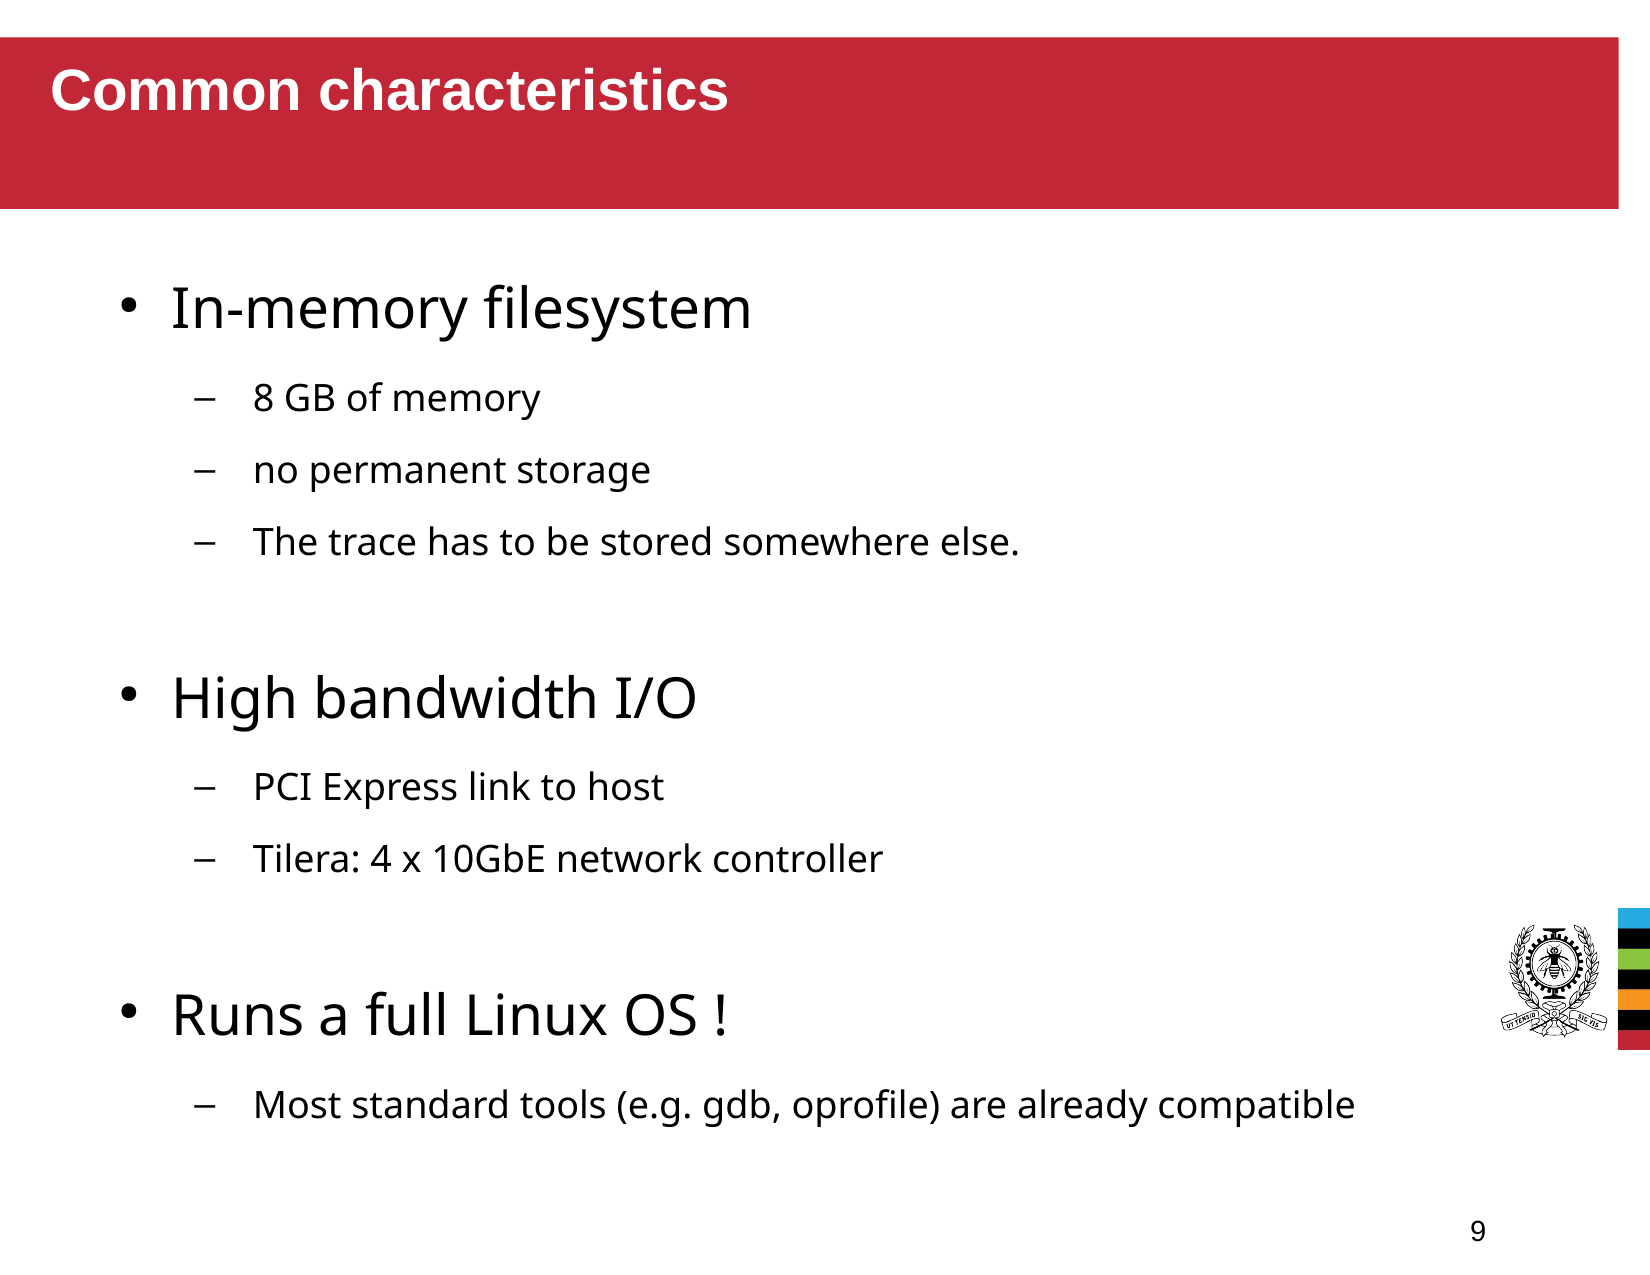

Common characteristics
# In-memory filesystem
8 GB of memory
no permanent storage
The trace has to be stored somewhere else.
High bandwidth I/O
PCI Express link to host
Tilera: 4 x 10GbE network controller
Runs a full Linux OS !
Most standard tools (e.g. gdb, oprofile) are already compatible